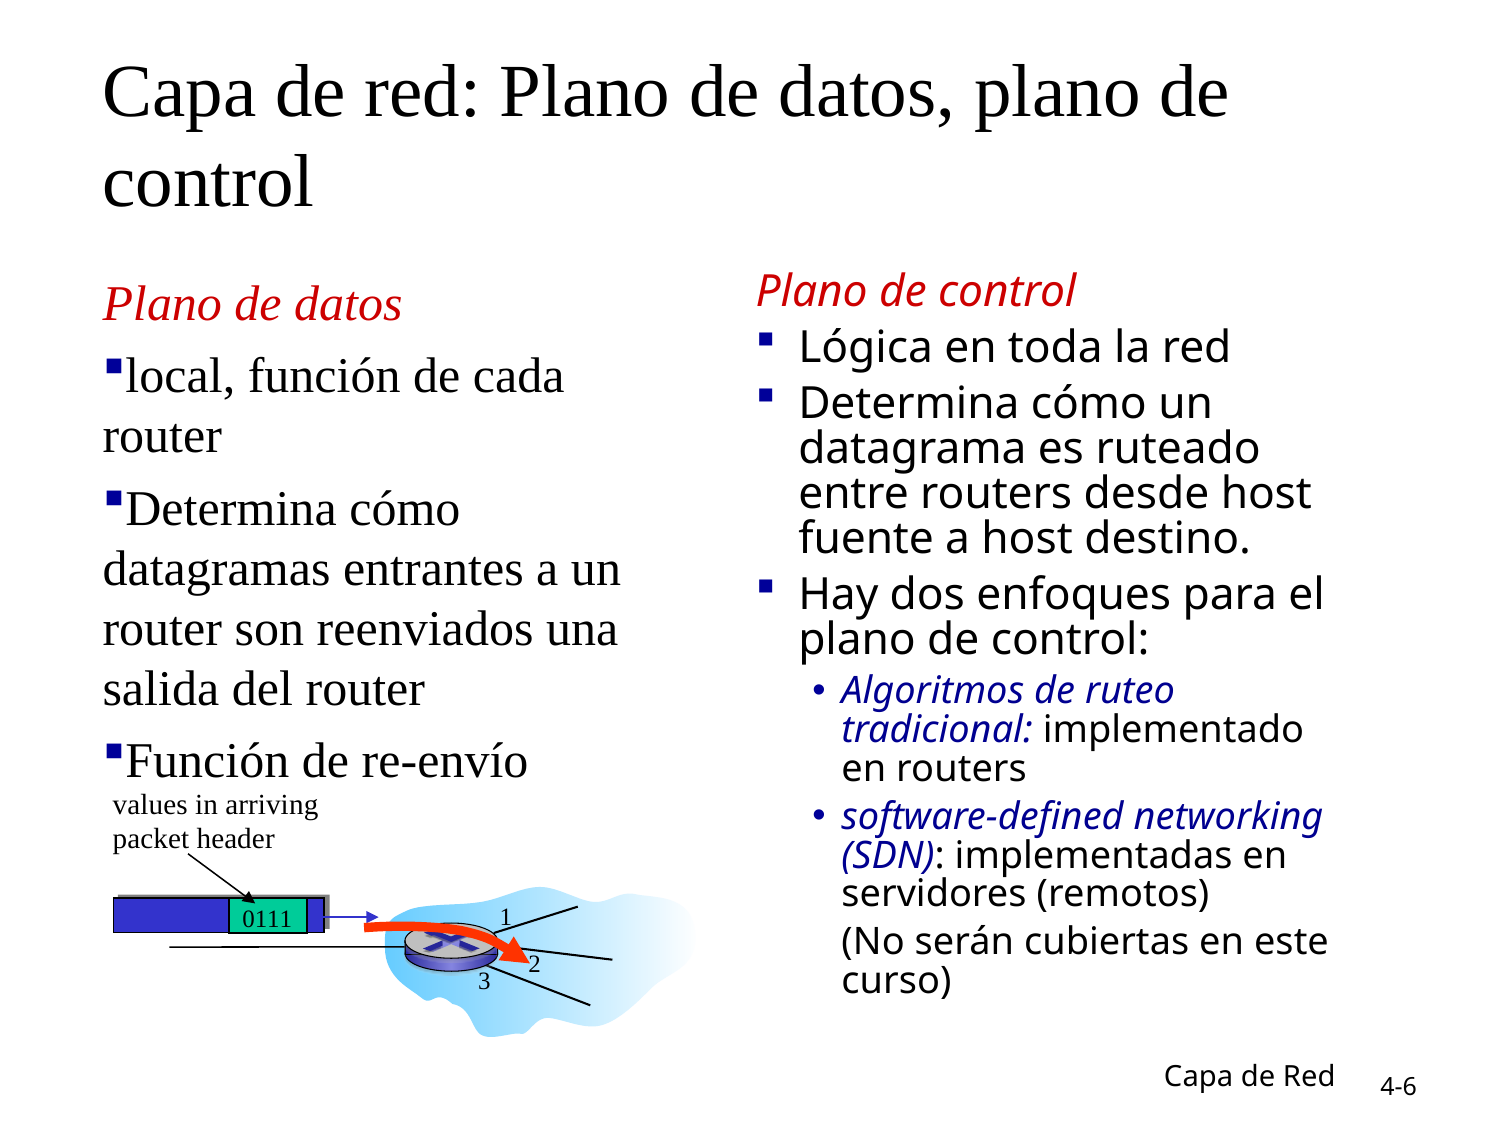

Capa de red: Plano de datos, plano de control
Plano de datos
local, función de cada router
Determina cómo datagramas entrantes a un router son reenviados una salida del router
Función de re-envío
# Plano de control
Lógica en toda la red
Determina cómo un datagrama es ruteado entre routers desde host fuente a host destino.
Hay dos enfoques para el plano de control:
Algoritmos de ruteo tradicional: implementado en routers
software-defined networking (SDN): implementadas en servidores (remotos)
(No serán cubiertas en este curso)
values in arriving
packet header
0111
1
2
3
6